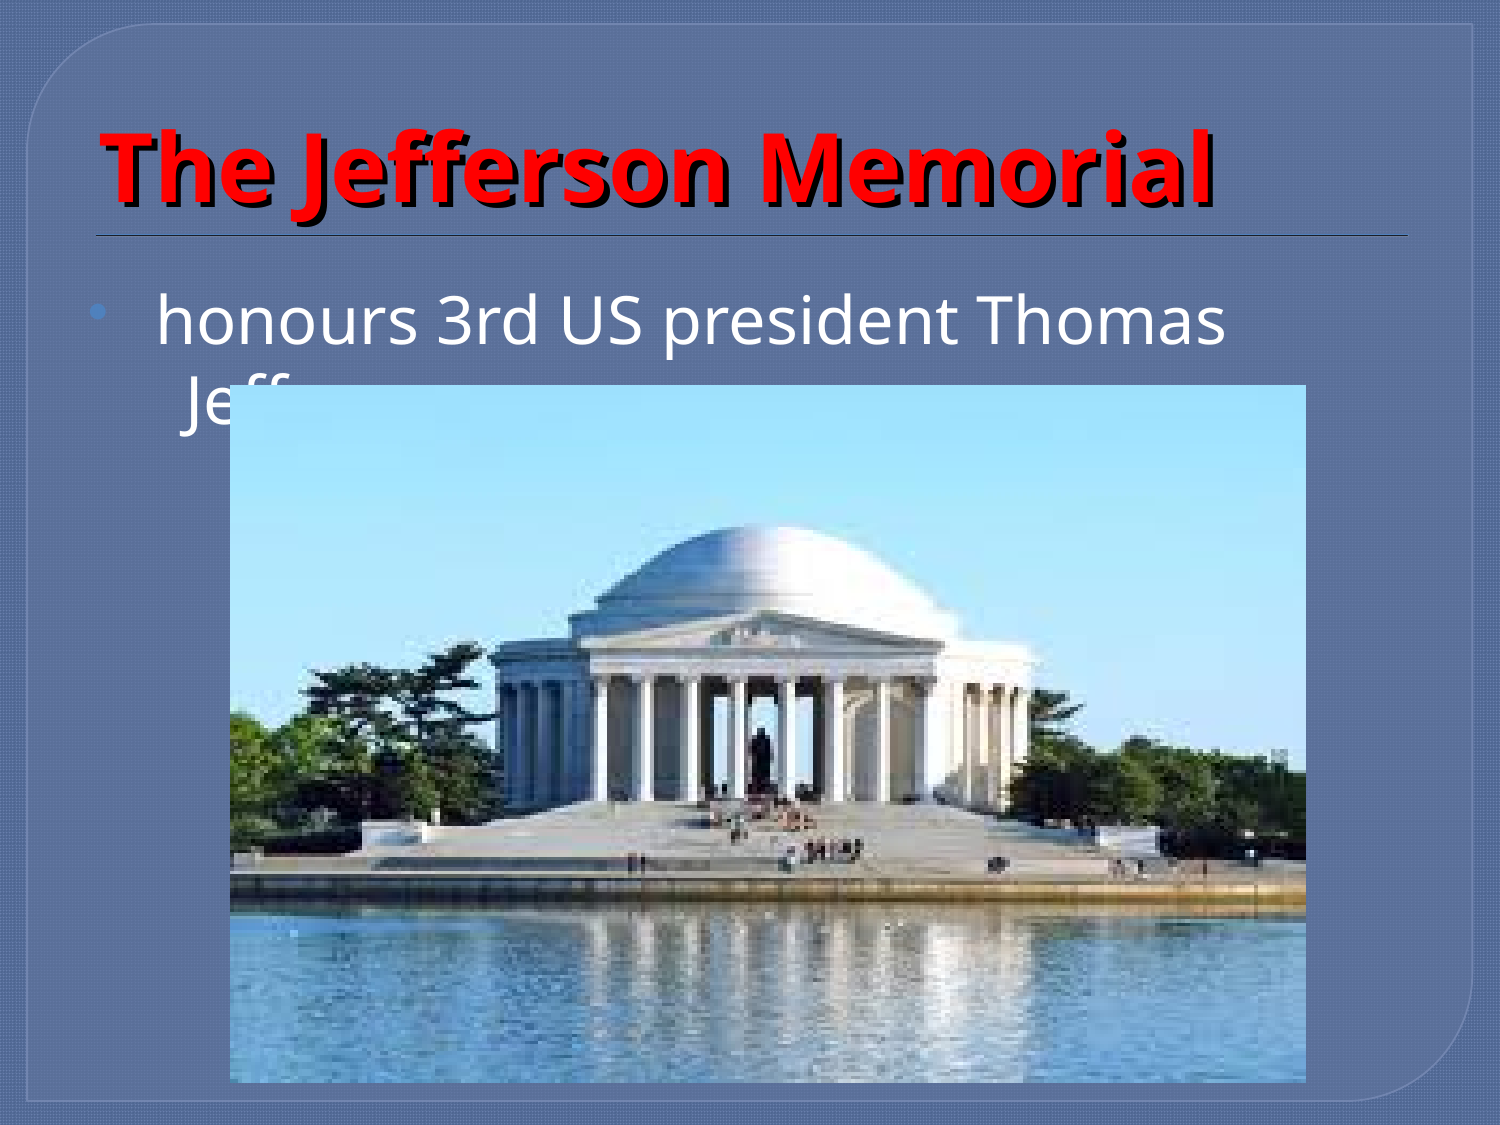

# The Jefferson Memorial
 honours 3rd US president Thomas Jefferson